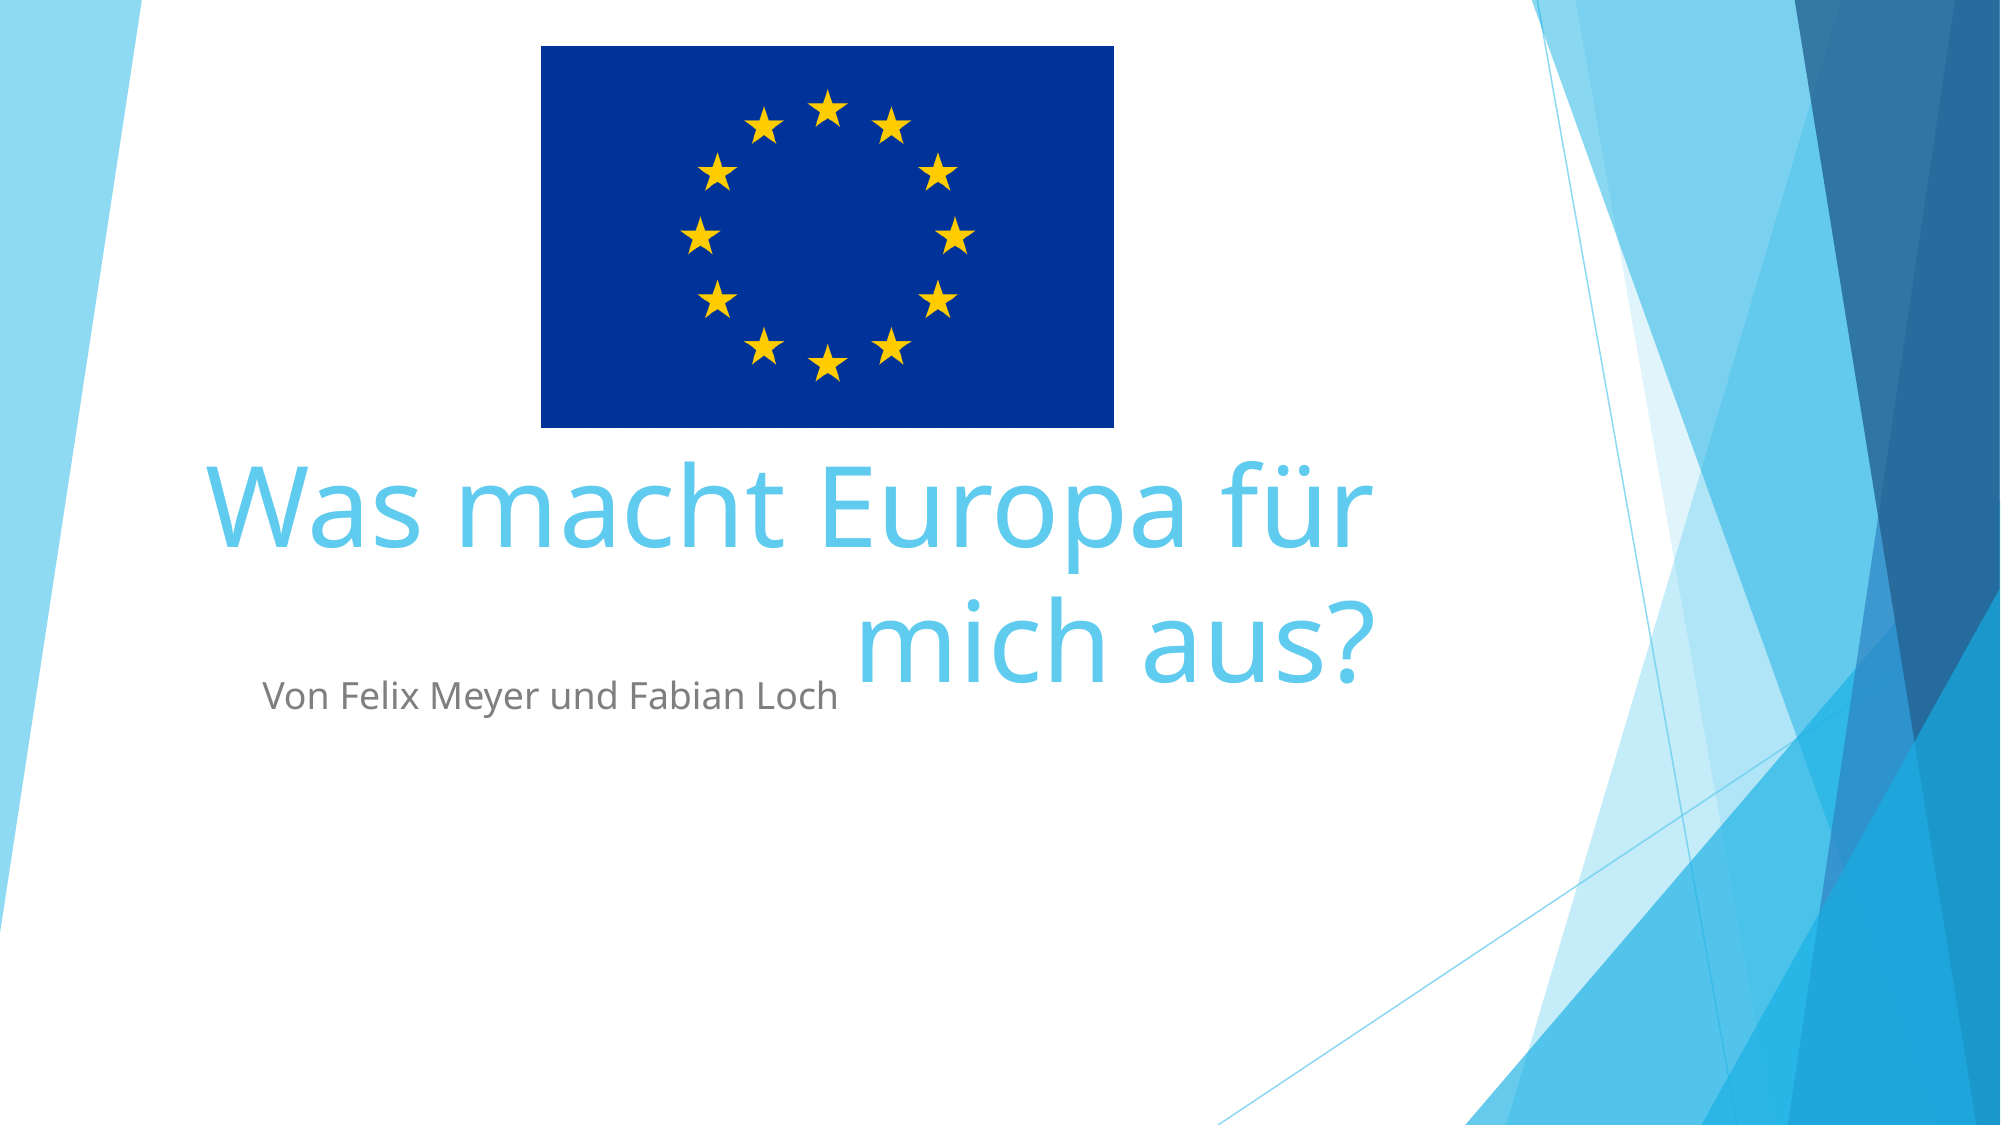

# Was macht Europa für mich aus?
Von Felix Meyer und Fabian Loch